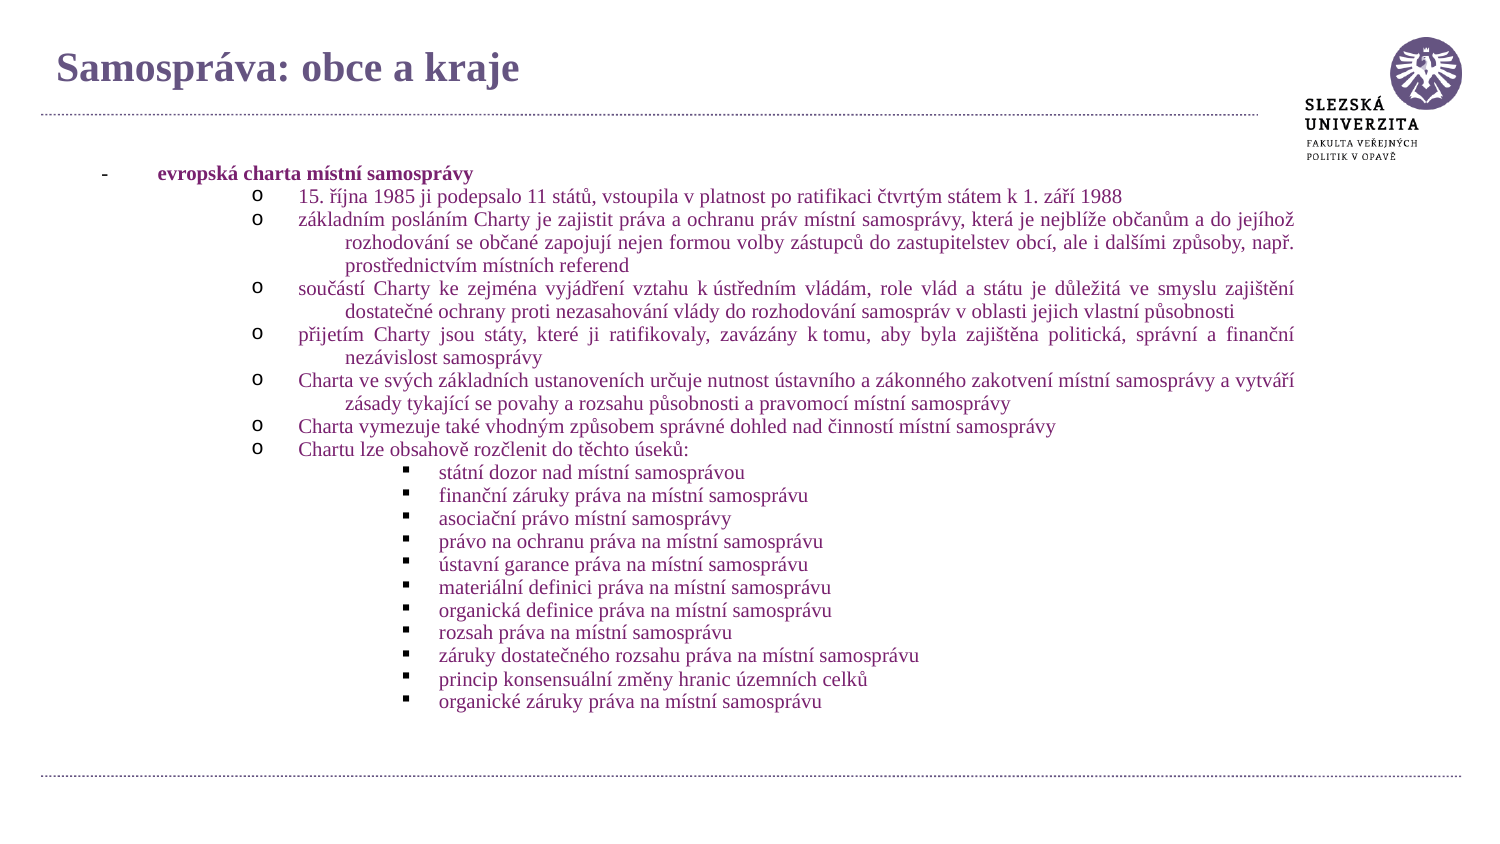

# Samospráva: obce a kraje
evropská charta místní samosprávy
15. října 1985 ji podepsalo 11 států, vstoupila v platnost po ratifikaci čtvrtým státem k 1. září 1988
základním posláním Charty je zajistit práva a ochranu práv místní samosprávy, která je nejblíže občanům a do jejíhož rozhodování se občané zapojují nejen formou volby zástupců do zastupitelstev obcí, ale i dalšími způsoby, např. prostřednictvím místních referend
součástí Charty ke zejména vyjádření vztahu k ústředním vládám, role vlád a státu je důležitá ve smyslu zajištění dostatečné ochrany proti nezasahování vlády do rozhodování samospráv v oblasti jejich vlastní působnosti
přijetím Charty jsou státy, které ji ratifikovaly, zavázány k tomu, aby byla zajištěna politická, správní a finanční nezávislost samosprávy
Charta ve svých základních ustanoveních určuje nutnost ústavního a zákonného zakotvení místní samosprávy a vytváří zásady tykající se povahy a rozsahu působnosti a pravomocí místní samosprávy
Charta vymezuje také vhodným způsobem správné dohled nad činností místní samosprávy
Chartu lze obsahově rozčlenit do těchto úseků:
státní dozor nad místní samosprávou
finanční záruky práva na místní samosprávu
asociační právo místní samosprávy
právo na ochranu práva na místní samosprávu
ústavní garance práva na místní samosprávu
materiální definici práva na místní samosprávu
organická definice práva na místní samosprávu
rozsah práva na místní samosprávu
záruky dostatečného rozsahu práva na místní samosprávu
princip konsensuální změny hranic územních celků
organické záruky práva na místní samosprávu